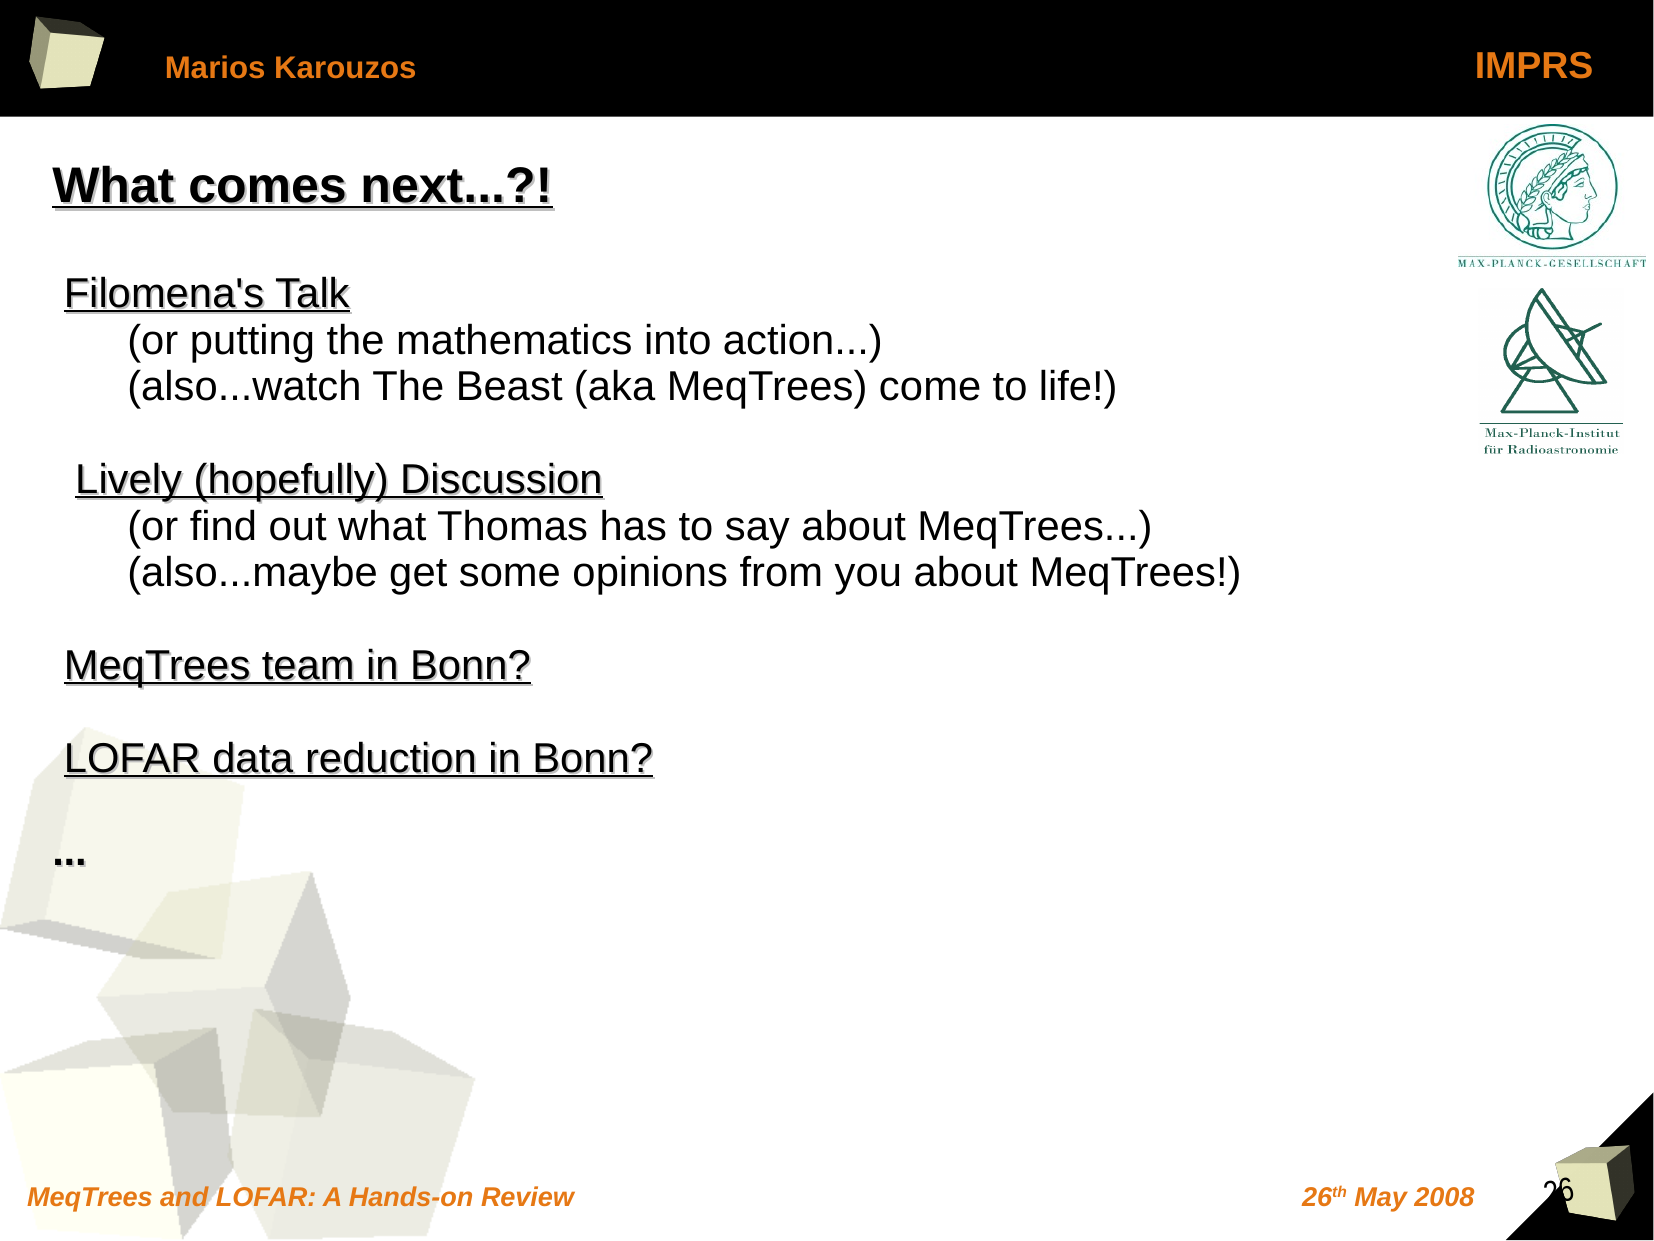

Marios Karouzos														 IMPRS
What comes next...?!
 Filomena's Talk
	(or putting the mathematics into action...)
	(also...watch The Beast (aka MeqTrees) come to life!)
 Lively (hopefully) Discussion
	(or find out what Thomas has to say about MeqTrees...)
	(also...maybe get some opinions from you about MeqTrees!)
 MeqTrees team in Bonn?
 LOFAR data reduction in Bonn?
...
MeqTrees and LOFAR: A Hands-on Review										26th May 2008